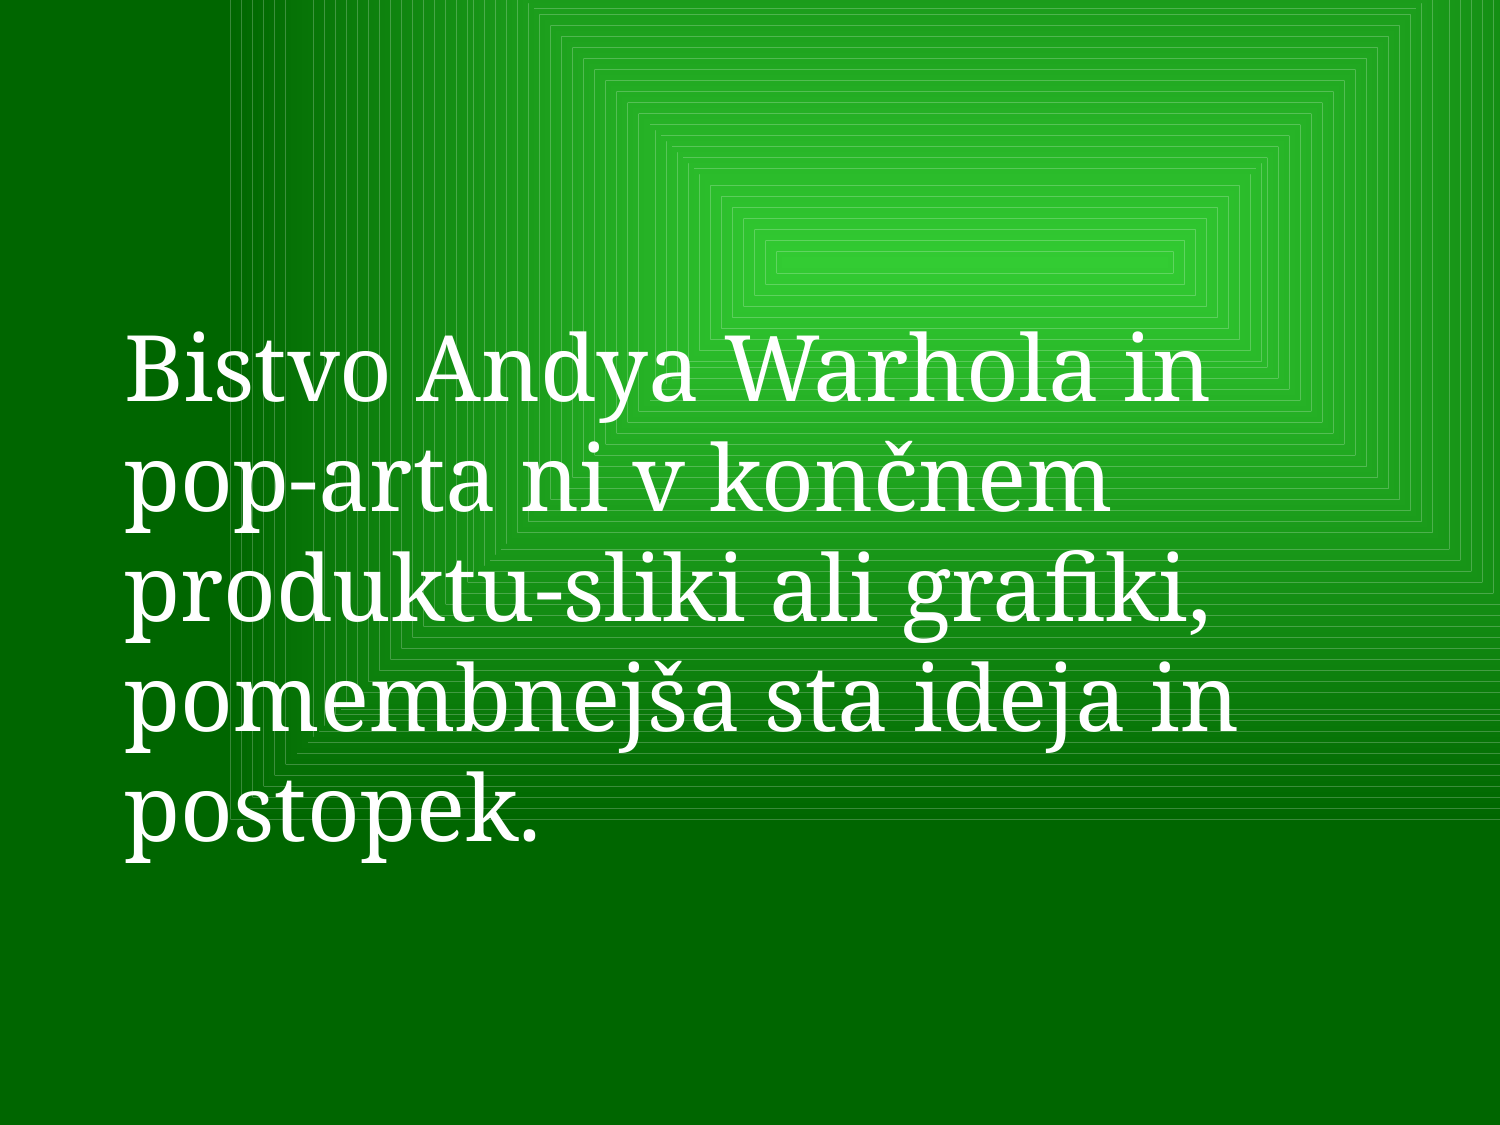

# Bistvo Andya Warhola in pop-arta ni v končnem produktu-sliki ali grafiki, pomembnejša sta ideja in postopek.